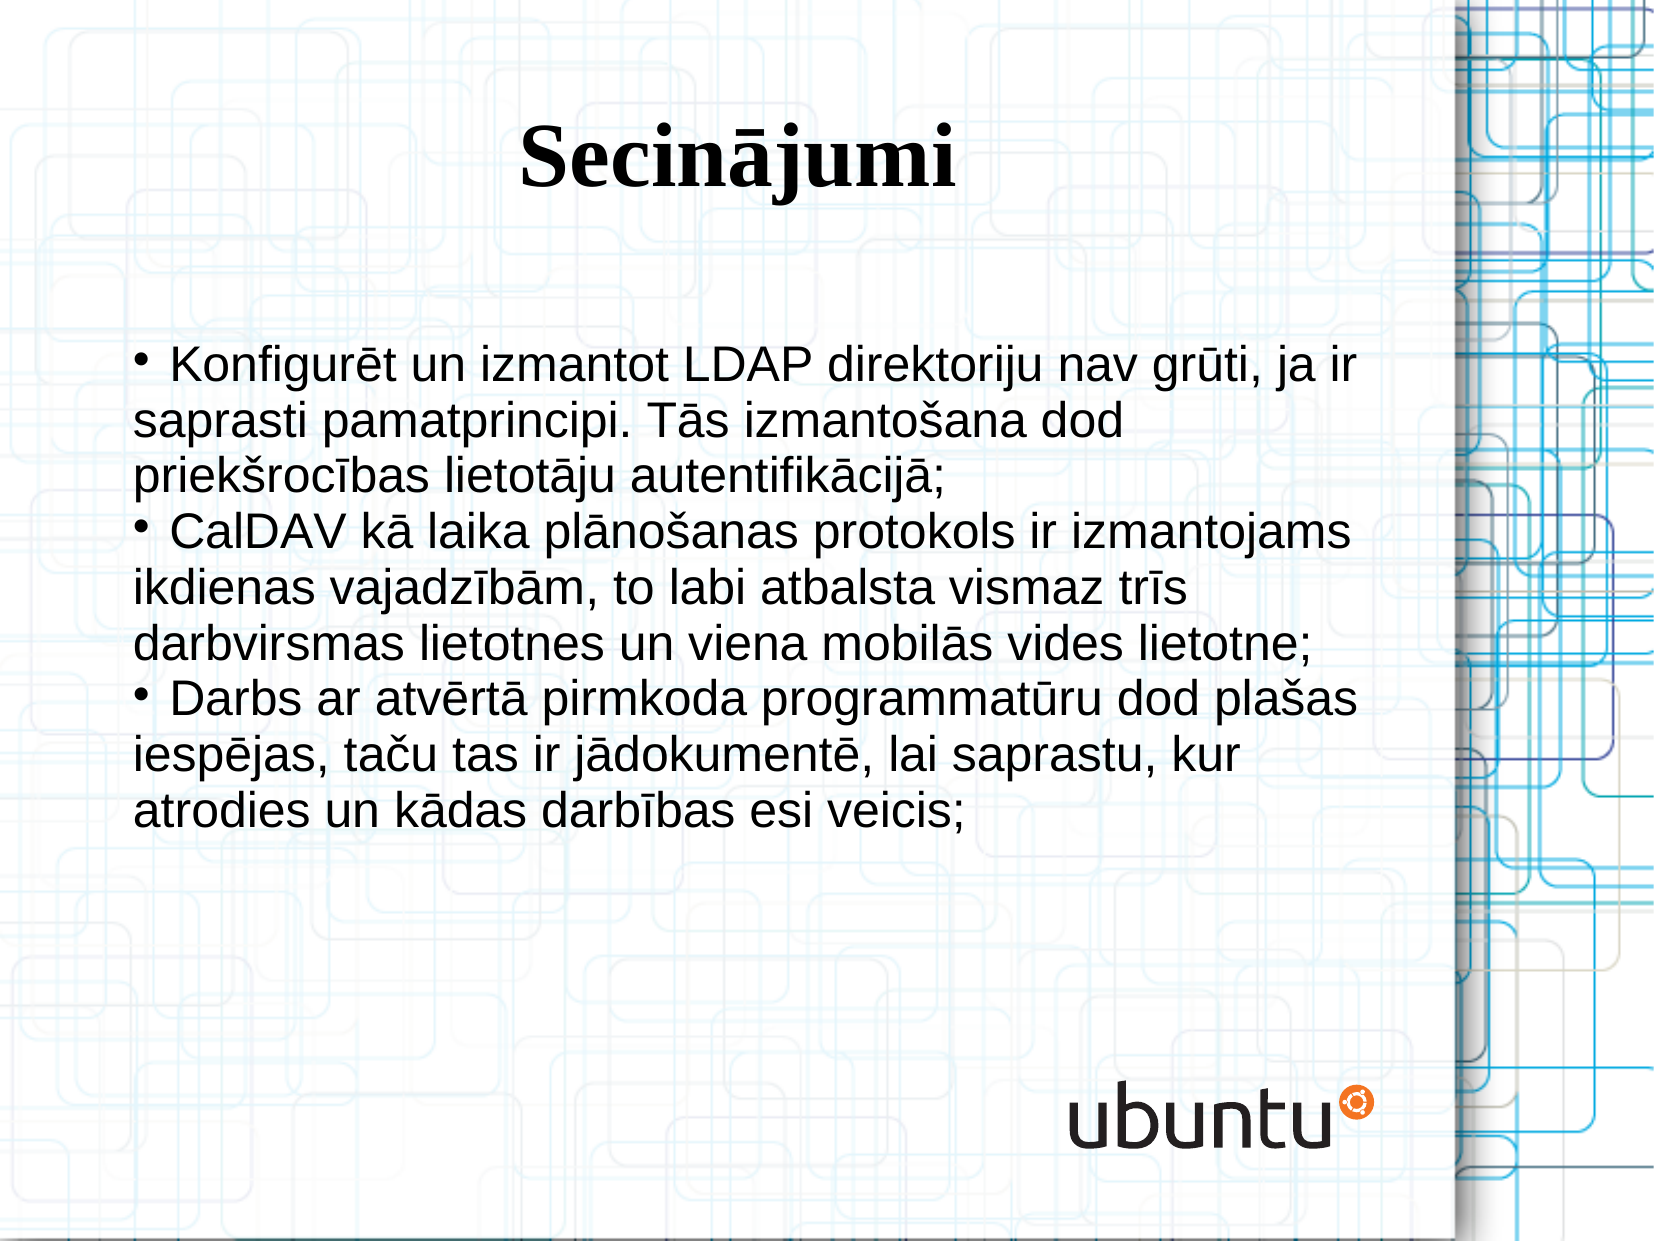

# Secinājumi
 Konfigurēt un izmantot LDAP direktoriju nav grūti, ja ir saprasti pamatprincipi. Tās izmantošana dod priekšrocības lietotāju autentifikācijā;
 CalDAV kā laika plānošanas protokols ir izmantojams ikdienas vajadzībām, to labi atbalsta vismaz trīs darbvirsmas lietotnes un viena mobilās vides lietotne;
 Darbs ar atvērtā pirmkoda programmatūru dod plašas iespējas, taču tas ir jādokumentē, lai saprastu, kur atrodies un kādas darbības esi veicis;